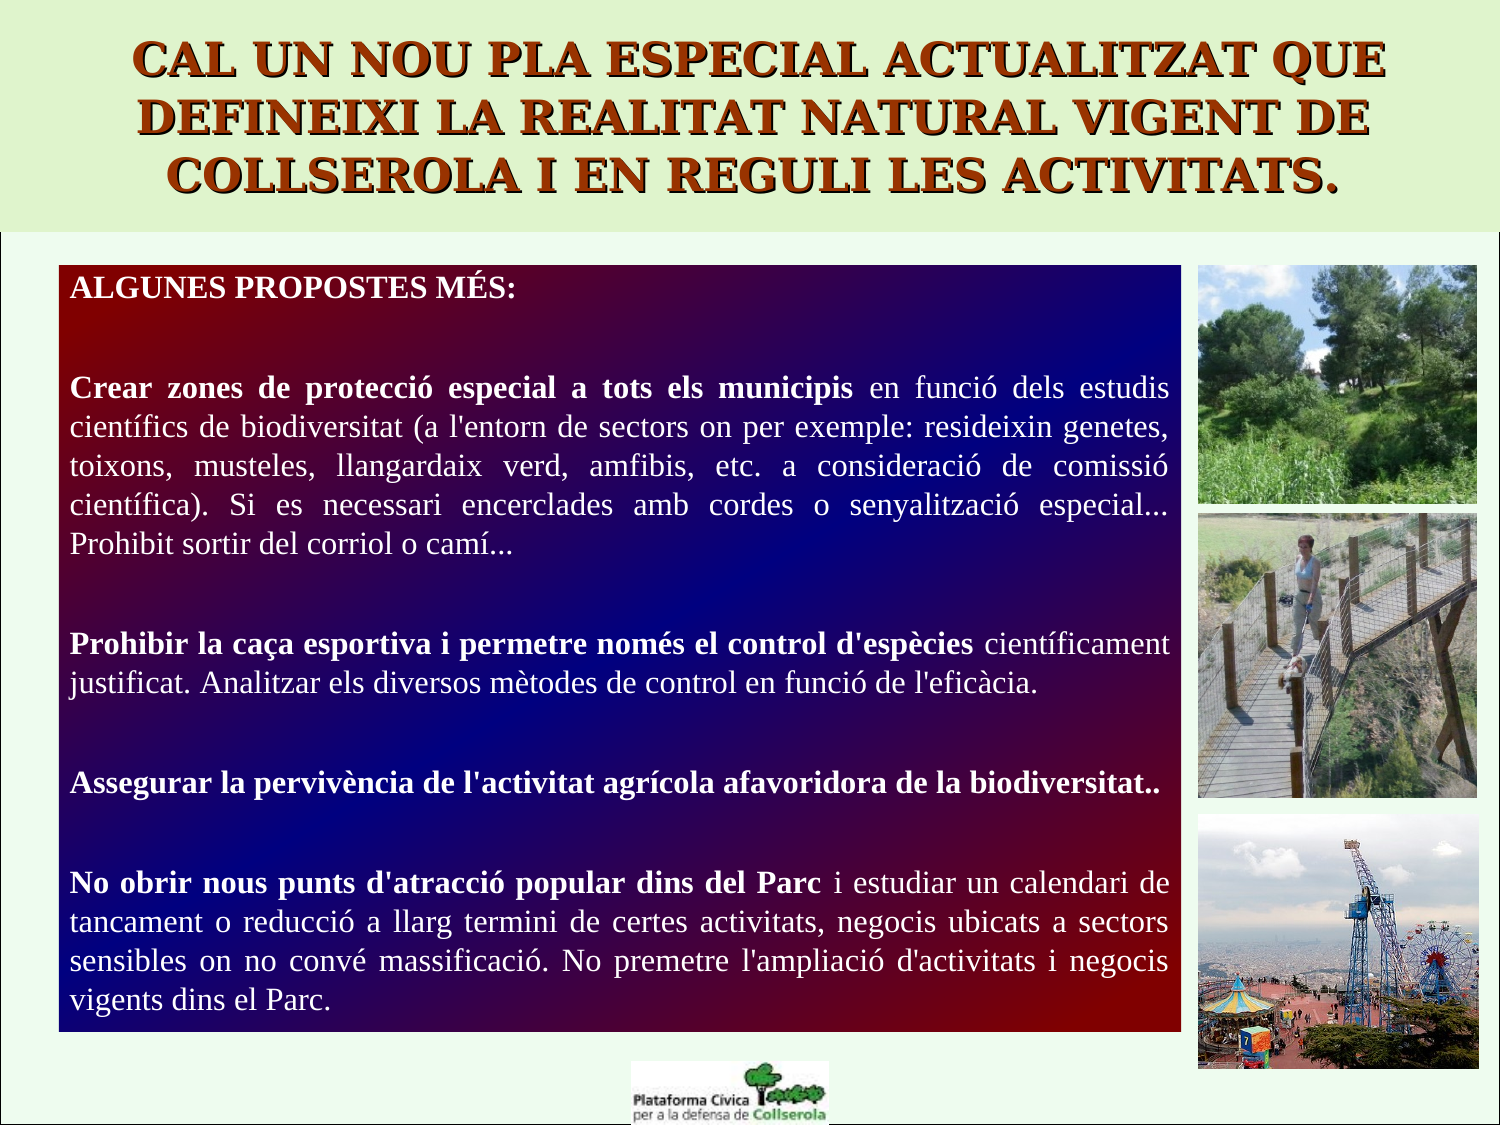

# CAL UN NOU PLA ESPECIAL ACTUALITZAT QUE DEFINEIXI LA REALITAT NATURAL VIGENT DE COLLSEROLA I EN REGULI LES ACTIVITATS.
ALGUNES PROPOSTES MÉS:
Crear zones de protecció especial a tots els municipis en funció dels estudis científics de biodiversitat (a l'entorn de sectors on per exemple: resideixin genetes, toixons, musteles, llangardaix verd, amfibis, etc. a consideració de comissió científica). Si es necessari encerclades amb cordes o senyalització especial... Prohibit sortir del corriol o camí...
Prohibir la caça esportiva i permetre només el control d'espècies científicament justificat. Analitzar els diversos mètodes de control en funció de l'eficàcia.
Assegurar la pervivència de l'activitat agrícola afavoridora de la biodiversitat..
No obrir nous punts d'atracció popular dins del Parc i estudiar un calendari de tancament o reducció a llarg termini de certes activitats, negocis ubicats a sectors sensibles on no convé massificació. No premetre l'ampliació d'activitats i negocis vigents dins el Parc.